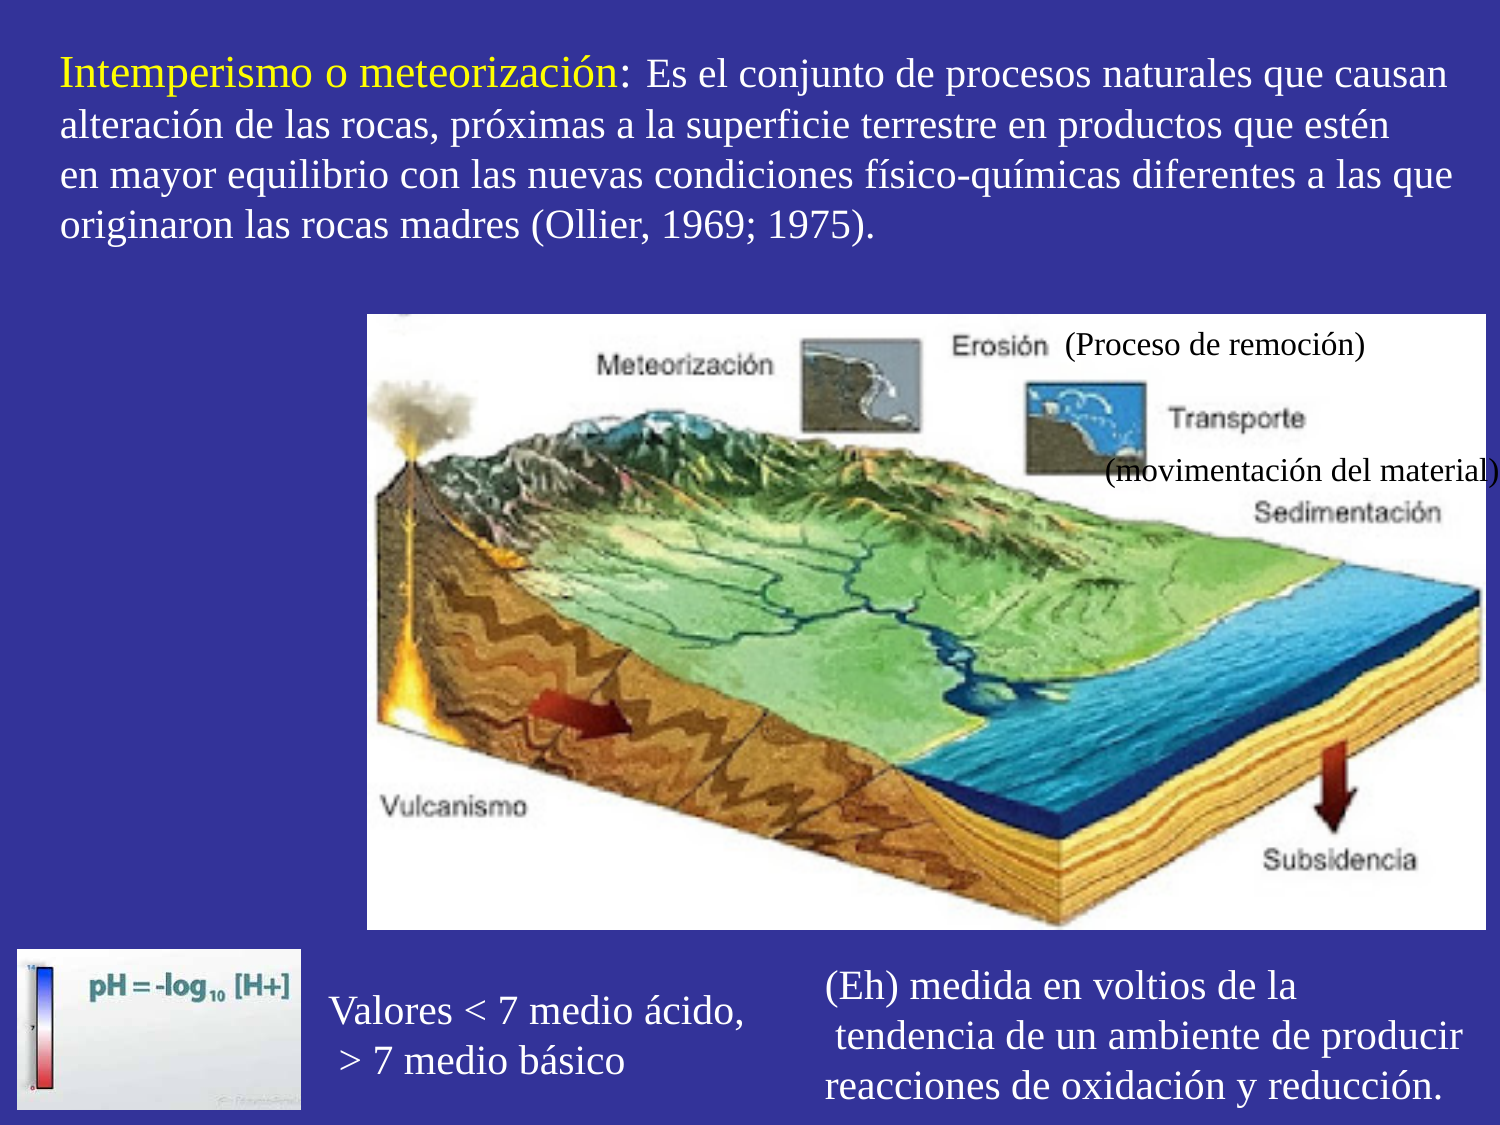

Intemperismo o meteorización: Es el conjunto de procesos naturales que causan
alteración de las rocas, próximas a la superficie terrestre en productos que estén
en mayor equilibrio con las nuevas condiciones físico-químicas diferentes a las que
originaron las rocas madres (Ollier, 1969; 1975).
(Proceso de remoción)
(movimentación del material)
(Eh) medida en voltios de la
 tendencia de un ambiente de producir
reacciones de oxidación y reducción.
Valores < 7 medio ácido,
 > 7 medio básico